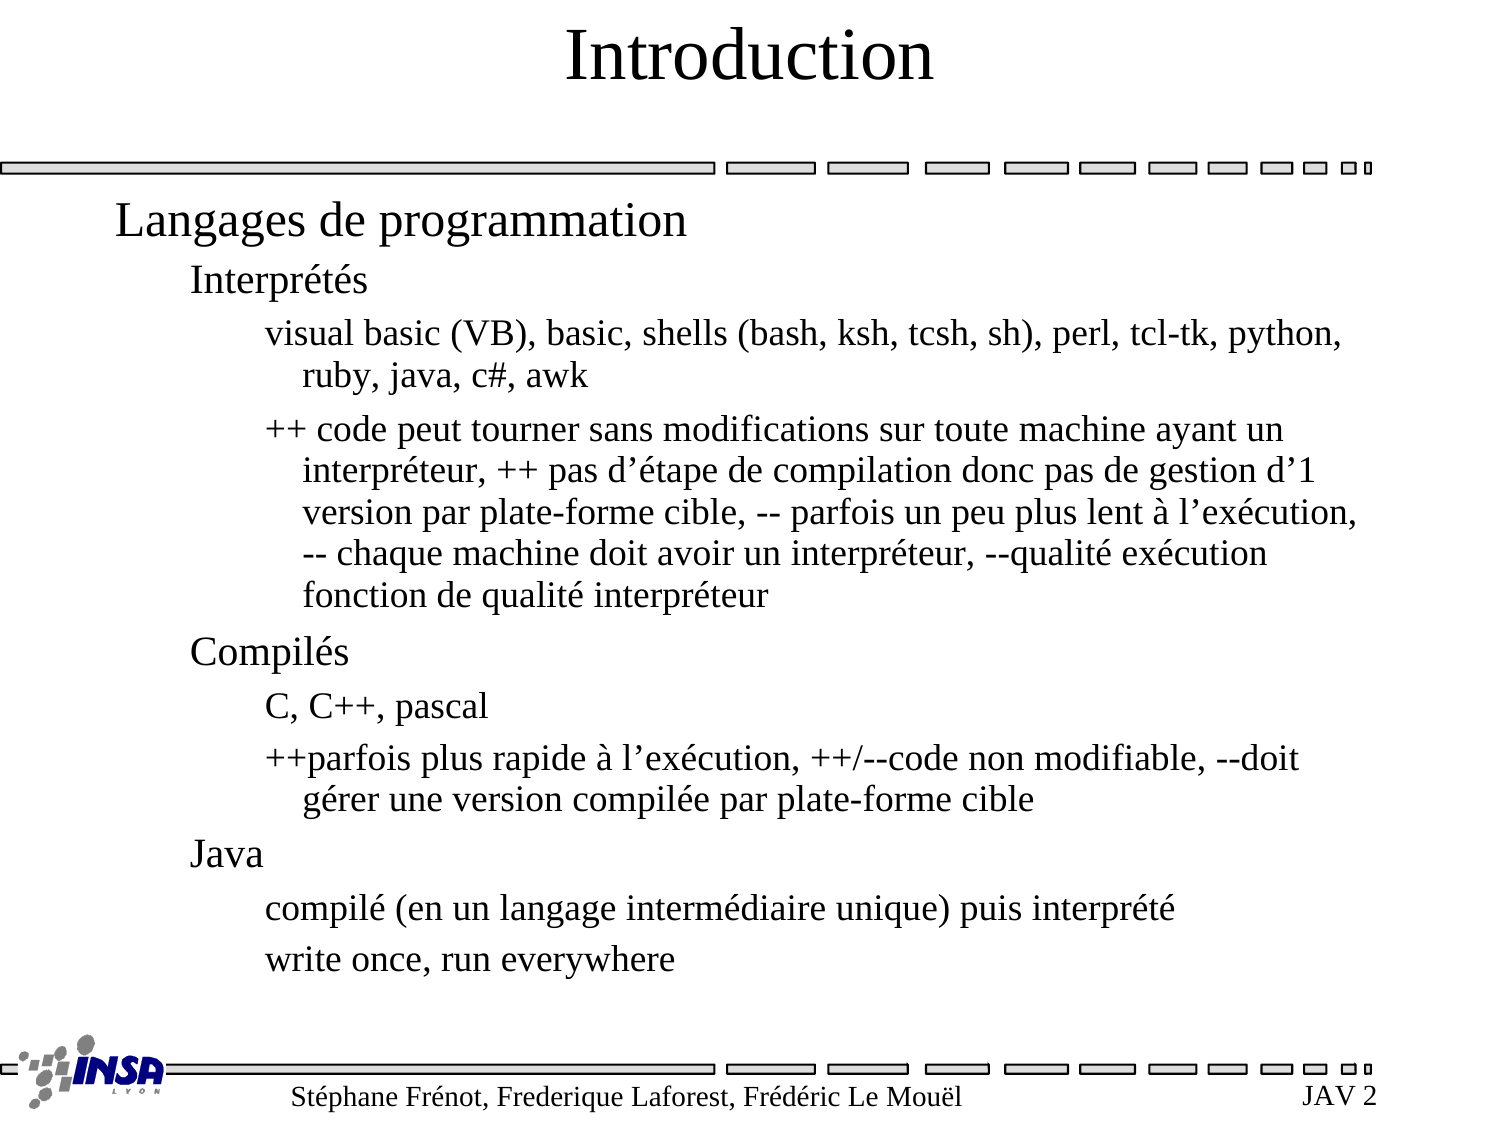

# Introduction
Langages de programmation
Interprétés
visual basic (VB), basic, shells (bash, ksh, tcsh, sh), perl, tcl-tk, python, ruby, java, c#, awk
++ code peut tourner sans modifications sur toute machine ayant un interpréteur, ++ pas d’étape de compilation donc pas de gestion d’1 version par plate-forme cible, -- parfois un peu plus lent à l’exécution, -- chaque machine doit avoir un interpréteur, --qualité exécution fonction de qualité interpréteur
Compilés
C, C++, pascal
++parfois plus rapide à l’exécution, ++/--code non modifiable, --doit gérer une version compilée par plate-forme cible
Java
compilé (en un langage intermédiaire unique) puis interprété
write once, run everywhere